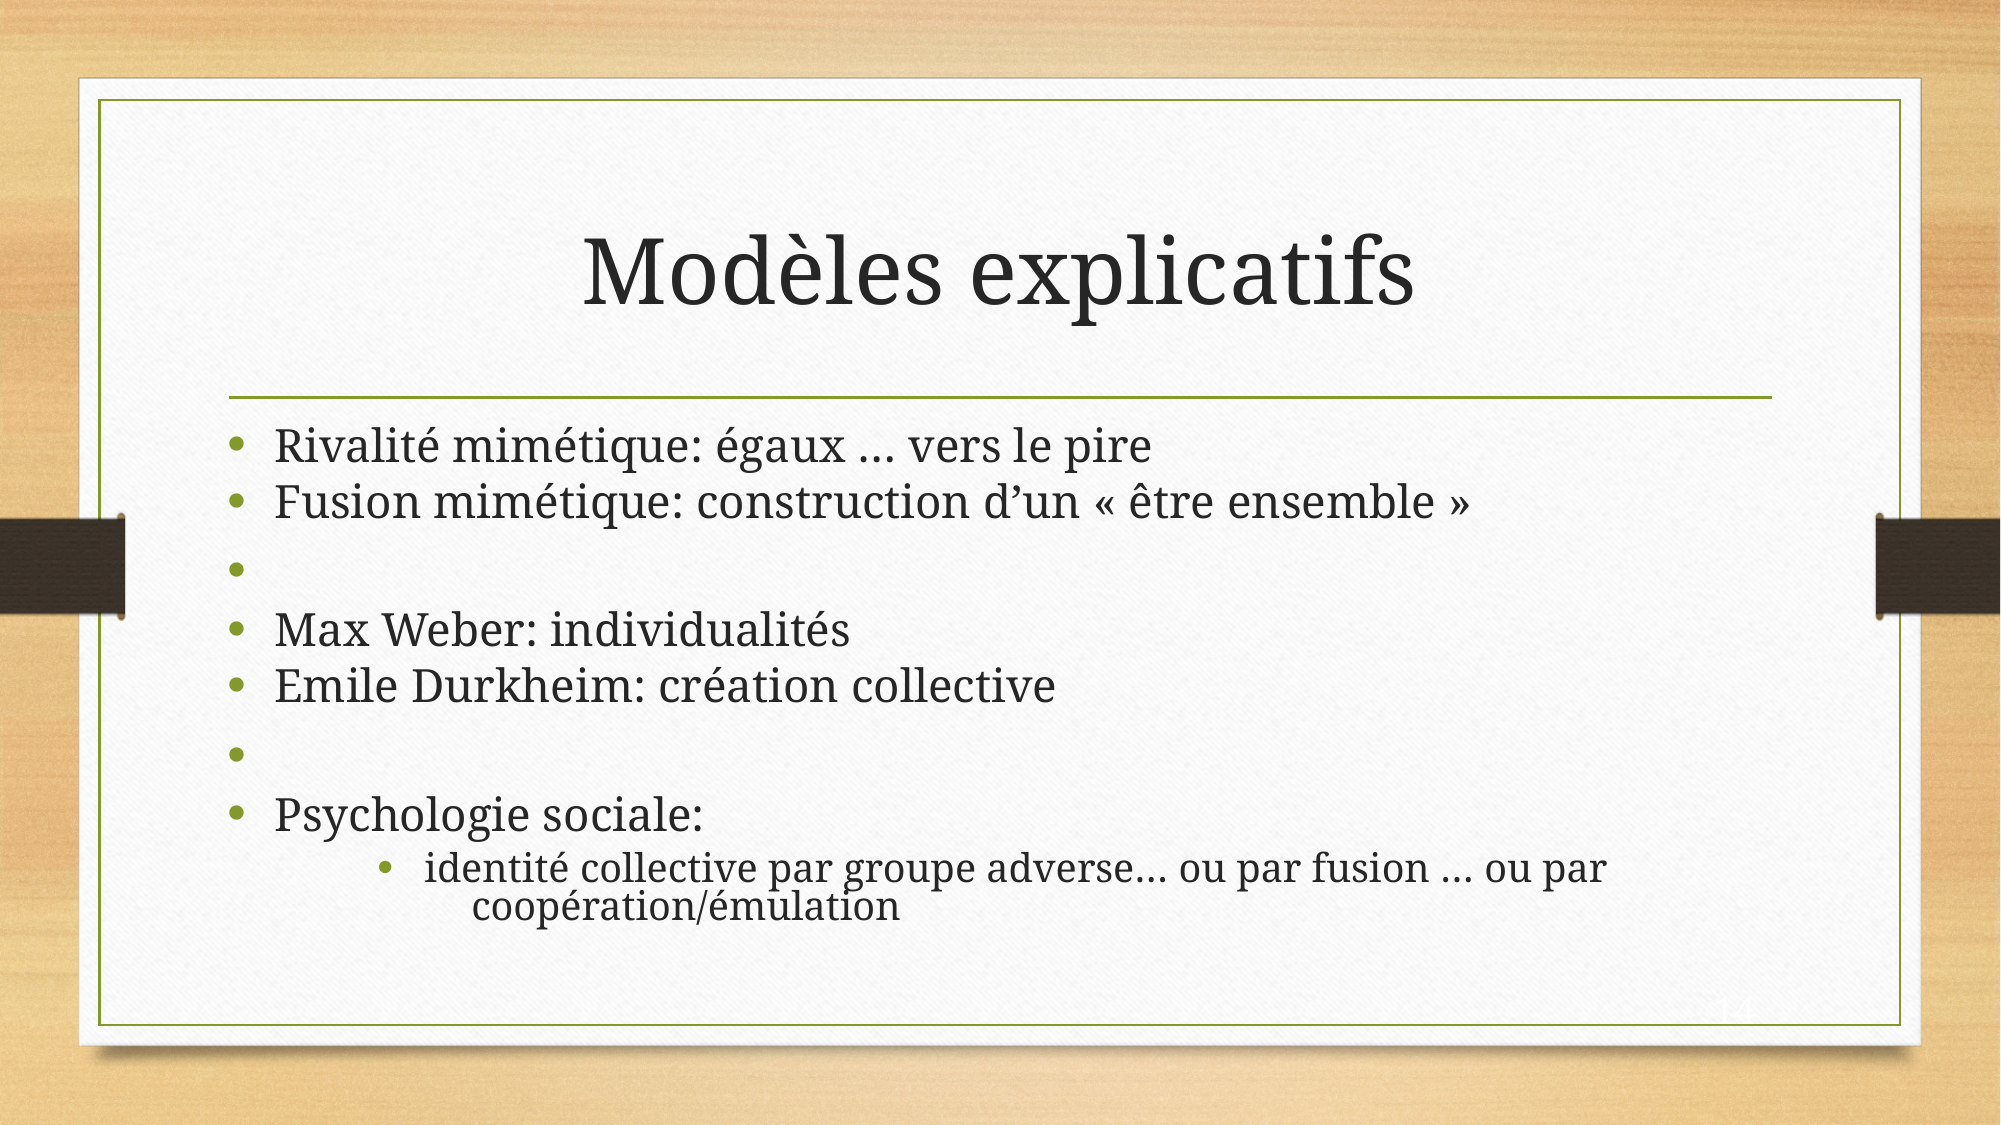

# Modèles explicatifs
Rivalité mimétique: égaux … vers le pire
Fusion mimétique: construction d’un « être ensemble »
Max Weber: individualités
Emile Durkheim: création collective
Psychologie sociale:
identité collective par groupe adverse… ou par fusion … ou par coopération/émulation